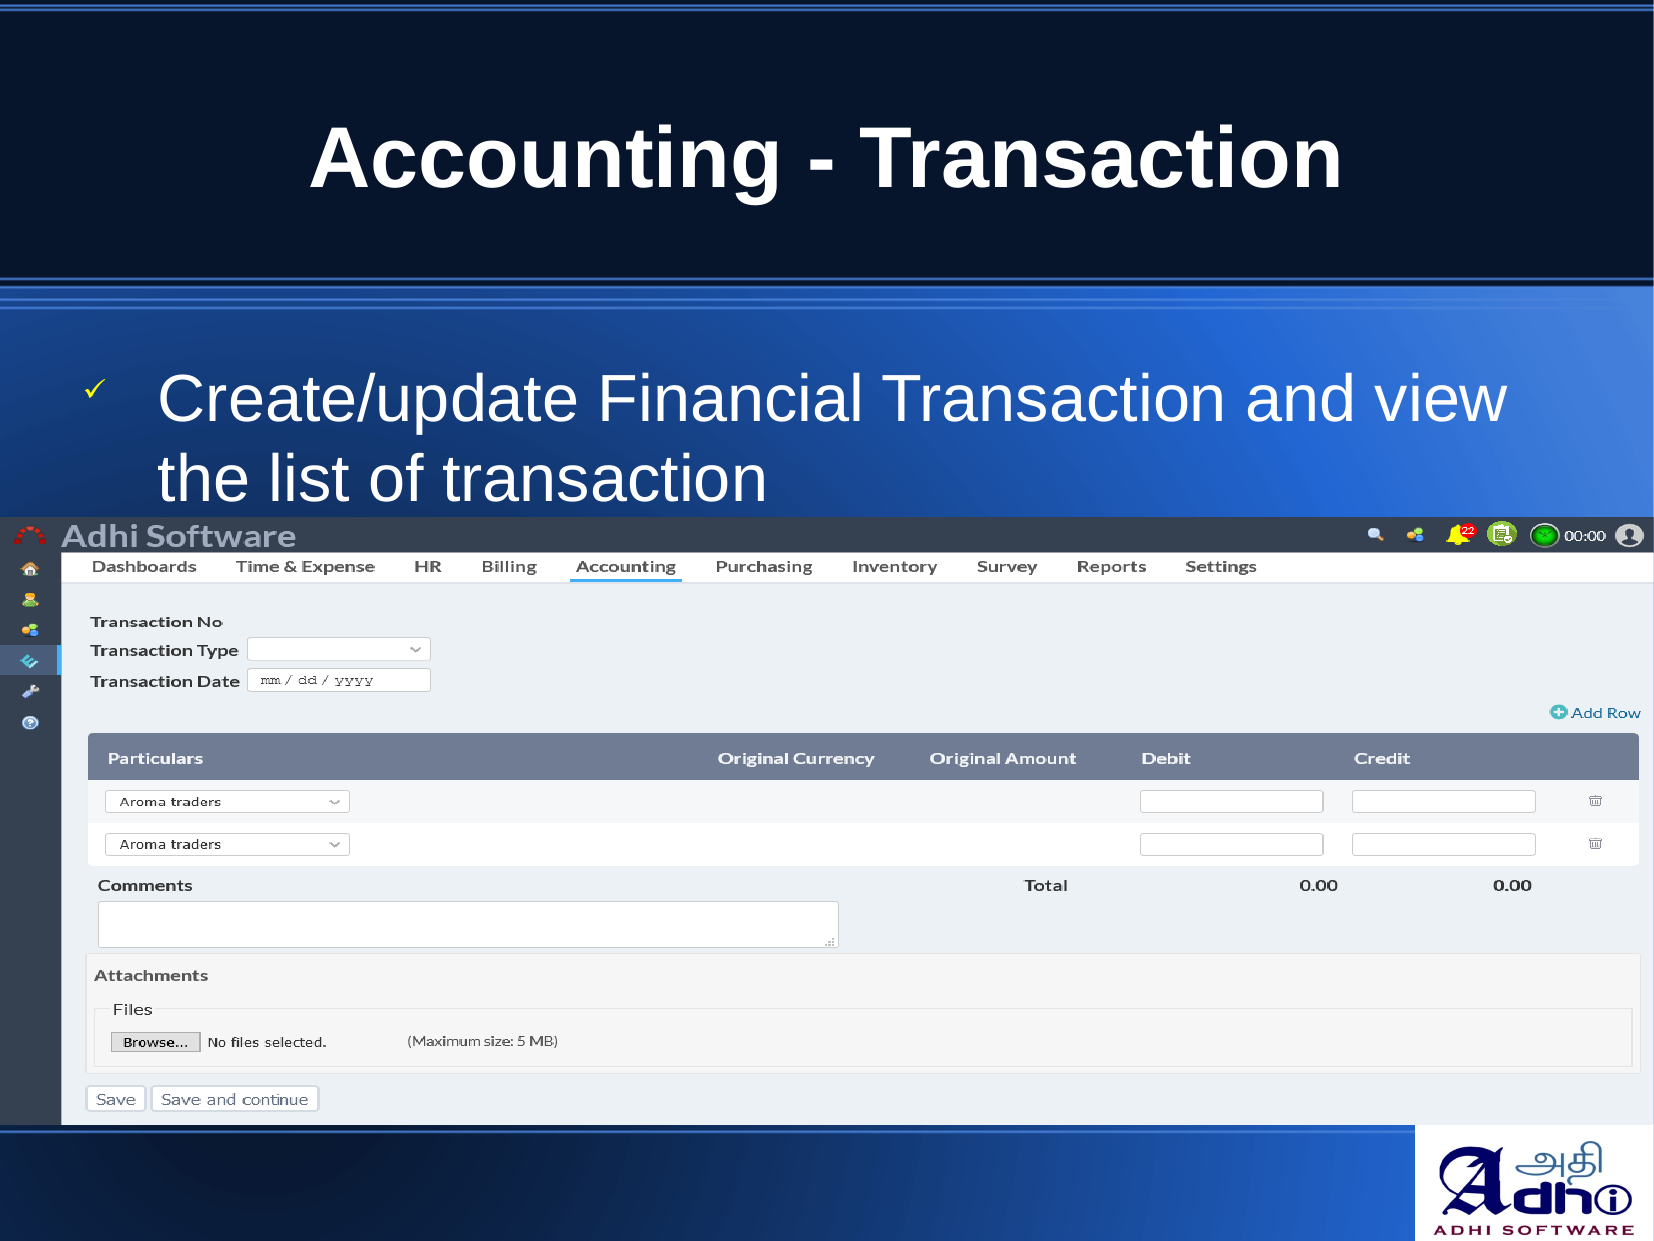

# Accounting - Transaction
Create/update Financial Transaction and view the list of transaction